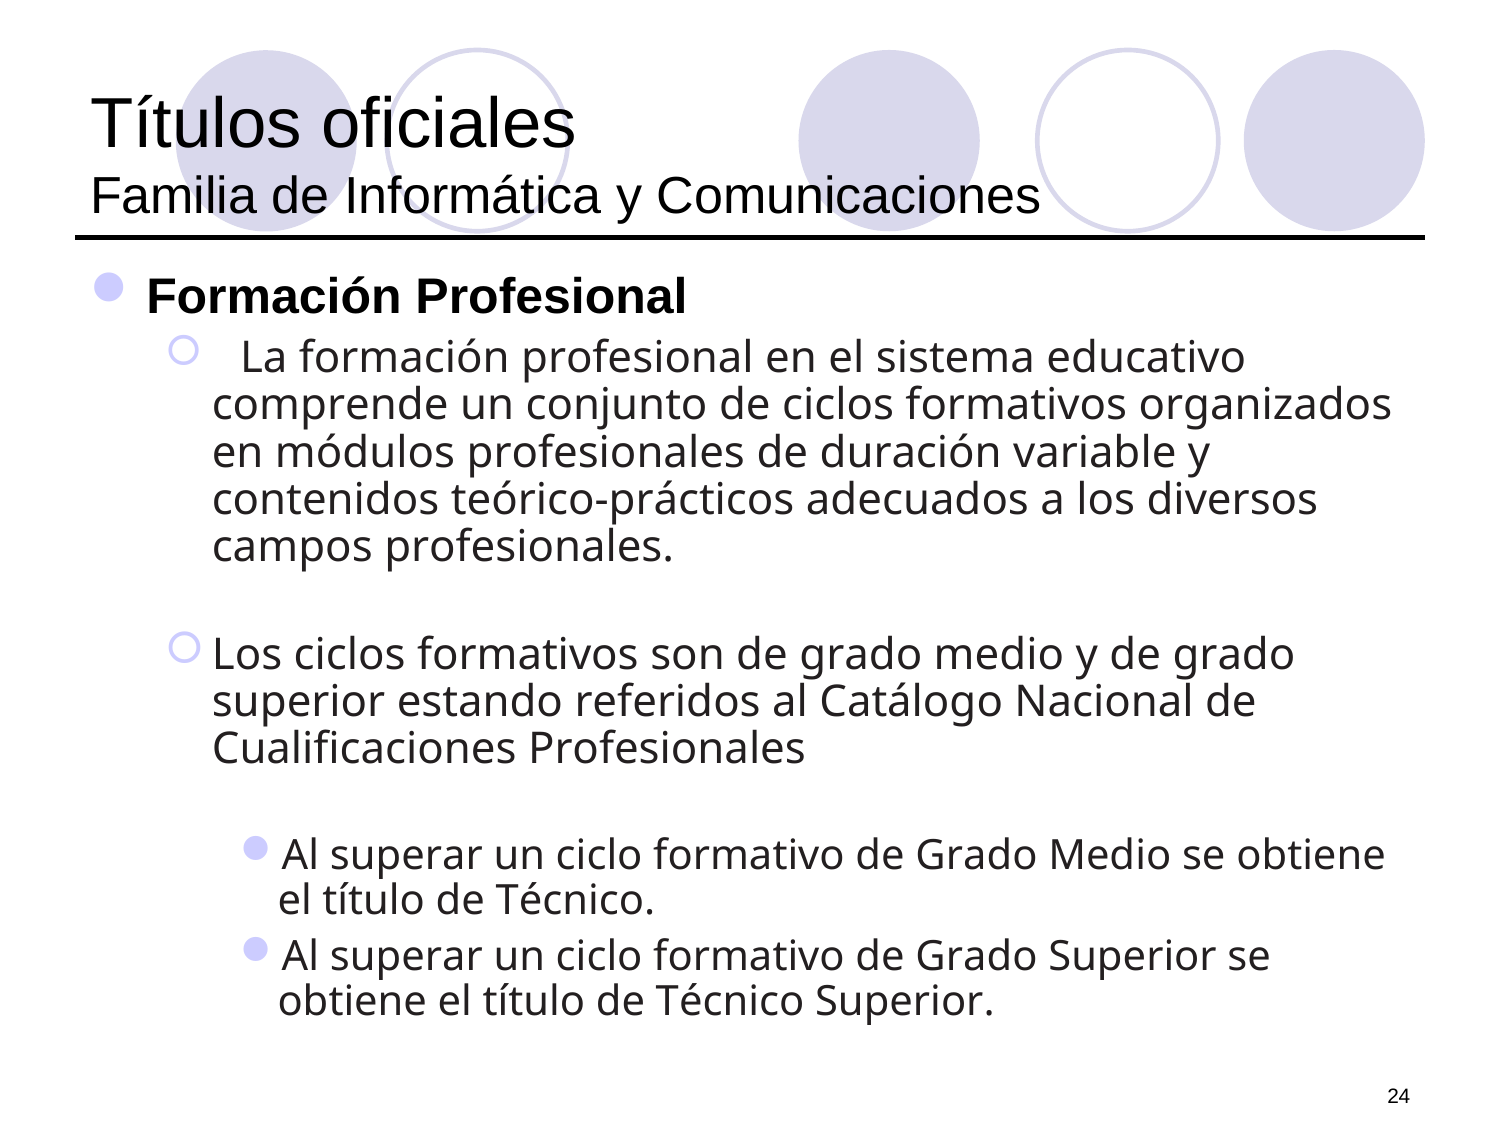

# Títulos oficiales Familia de Informática y Comunicaciones
Formación Profesional
	La formación profesional en el sistema educativo comprende un conjunto de ciclos formativos organizados en módulos profesionales de duración variable y contenidos teórico-prácticos adecuados a los diversos campos profesionales.
Los ciclos formativos son de grado medio y de grado superior estando referidos al Catálogo Nacional de Cualificaciones Profesionales
Al superar un ciclo formativo de Grado Medio se obtiene el título de Técnico.
Al superar un ciclo formativo de Grado Superior se obtiene el título de Técnico Superior.